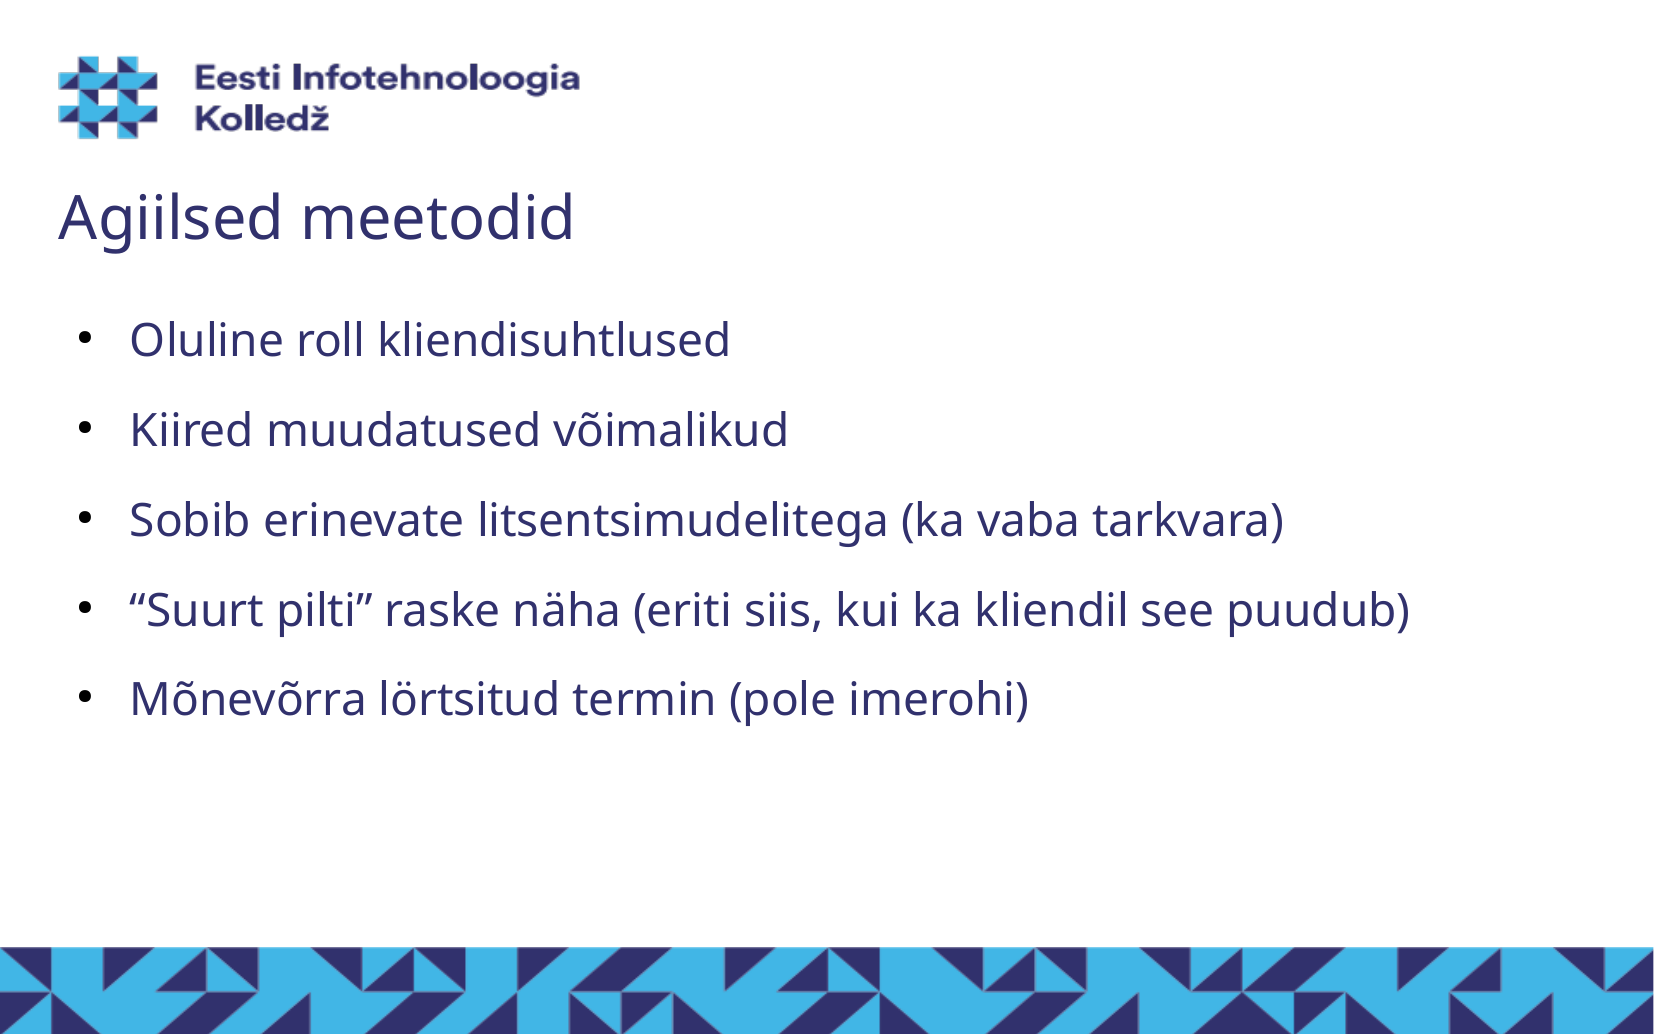

# Agiilsed meetodid
Oluline roll kliendisuhtlused
Kiired muudatused võimalikud
Sobib erinevate litsentsimudelitega (ka vaba tarkvara)
“Suurt pilti” raske näha (eriti siis, kui ka kliendil see puudub)
Mõnevõrra lörtsitud termin (pole imerohi)